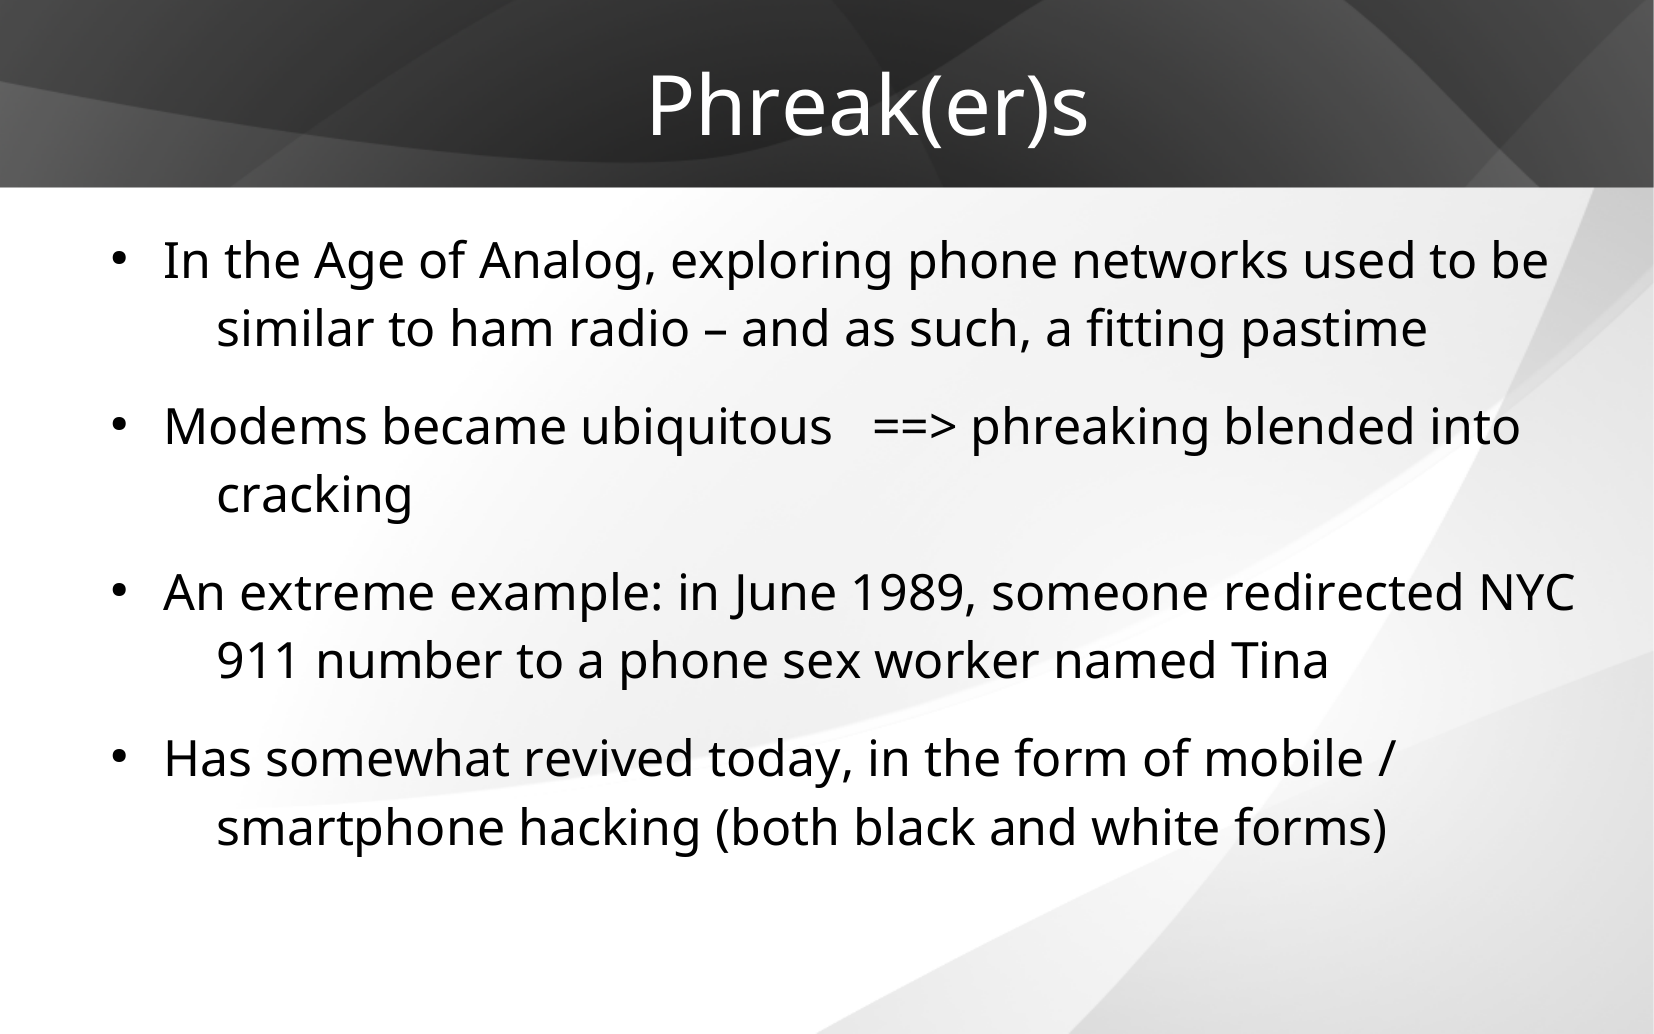

# Phreak(er)s
In the Age of Analog, exploring phone networks used to be similar to ham radio – and as such, a fitting pastime
Modems became ubiquitous ==> phreaking blended into cracking
An extreme example: in June 1989, someone redirected NYC 911 number to a phone sex worker named Tina
Has somewhat revived today, in the form of mobile / smartphone hacking (both black and white forms)